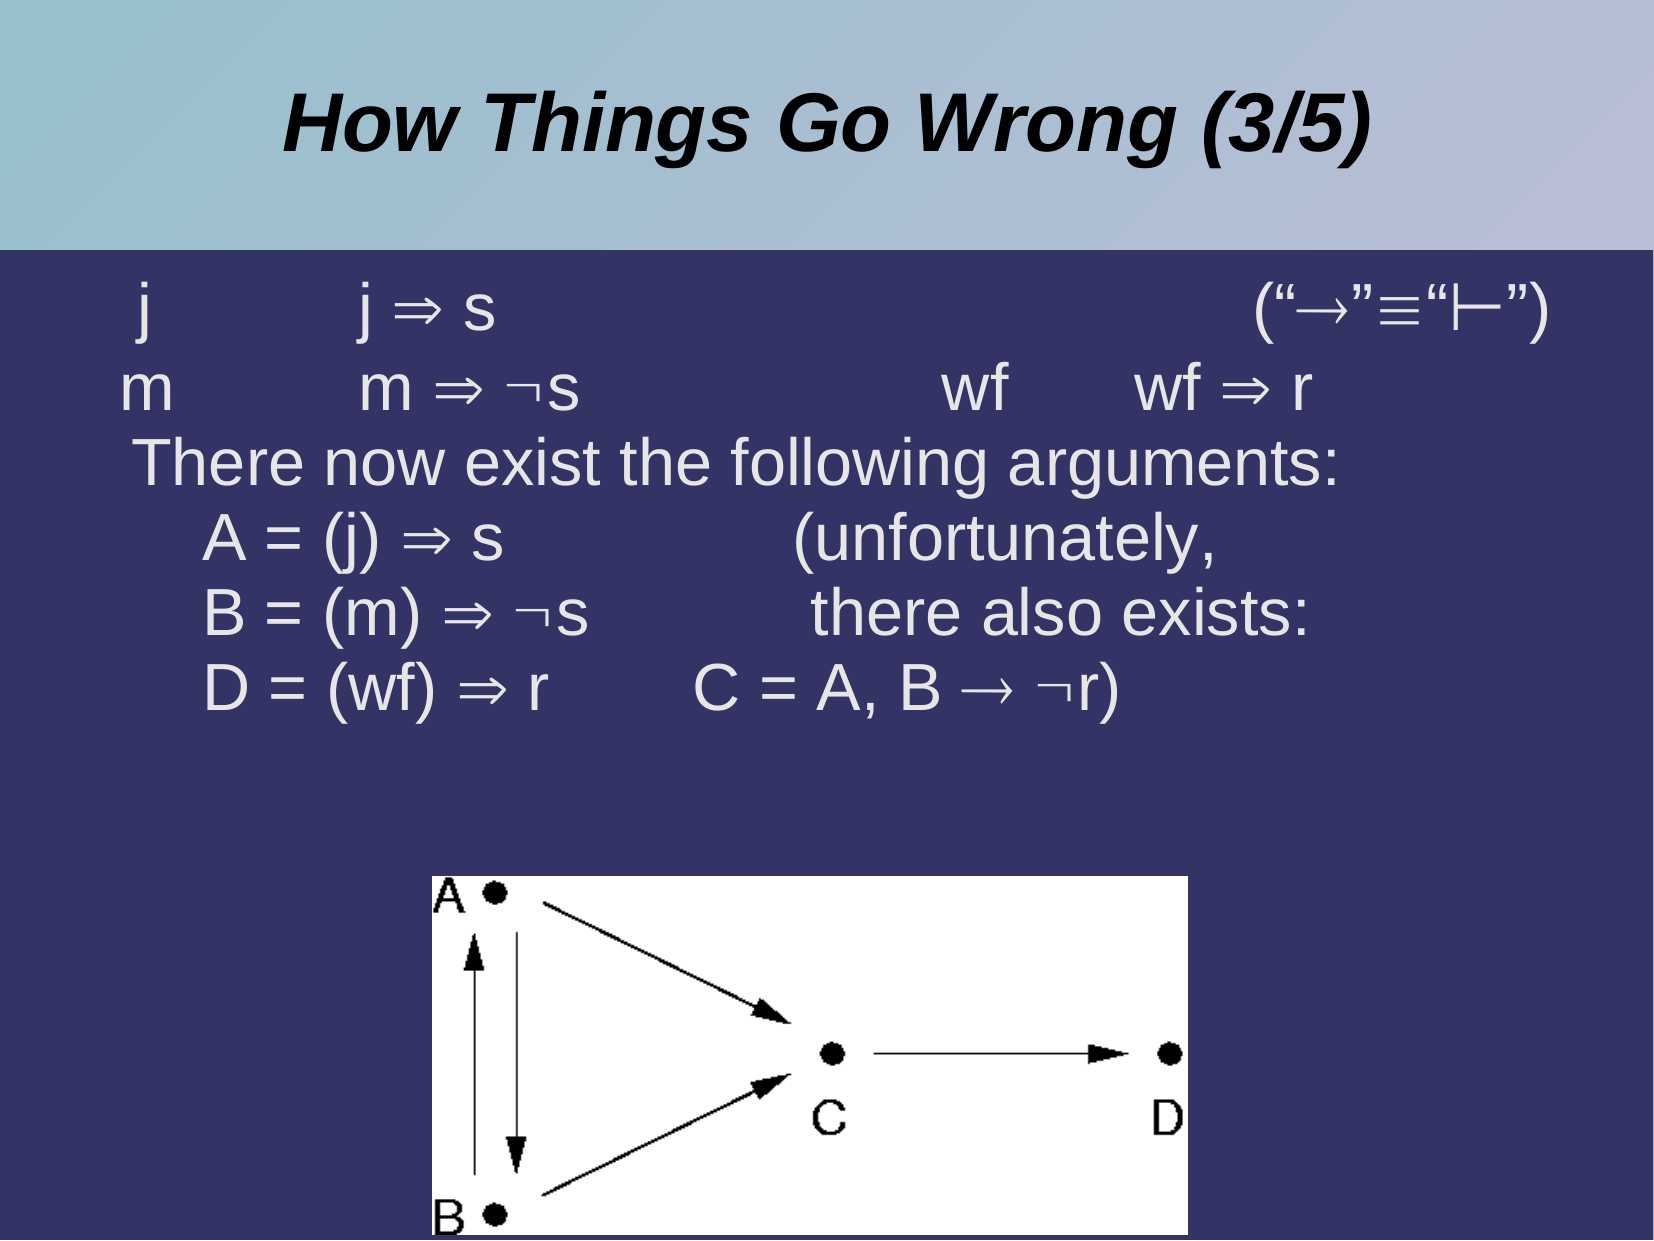

# How Things Go Wrong (3/5)
 j 	j  s					(“”≡“⊢”)
m	m  ¬s		wf		wf  r
There now exist the following arguments:
A = (j)  s			(unfortunately,
B = (m)  ¬s		 there also exists:
D = (wf)  r		 C = A, B  ¬r)